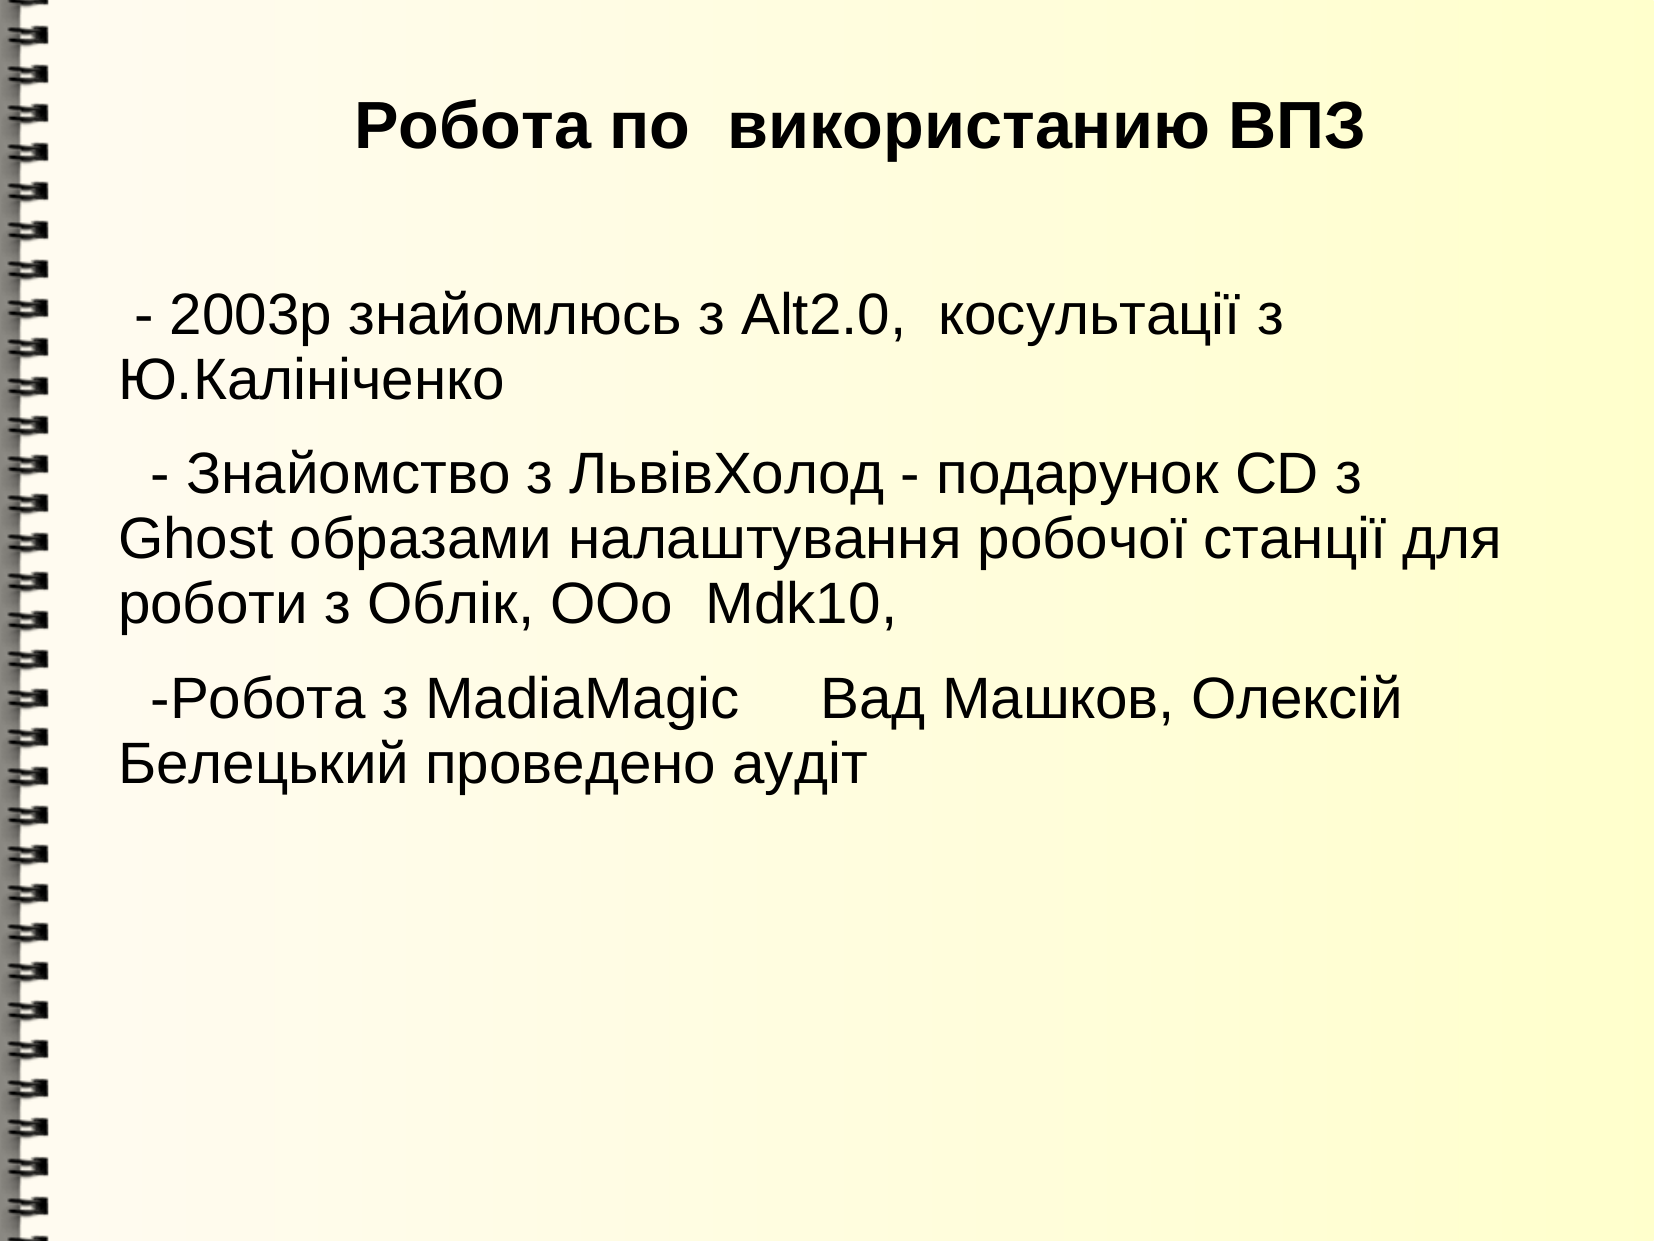

# Робота по використанию ВПЗ
 - 2003р знайомлюсь з Alt2.0, косультації з Ю.Калініченко
 - Знайомство з ЛьвівХолод - подарунок CD з Ghost образами налаштування робочої станції для роботи з Облік, OOo Mdk10,
 -Робота з MadiaMagic Вад Машков, Олексій Белецький проведено аудіт